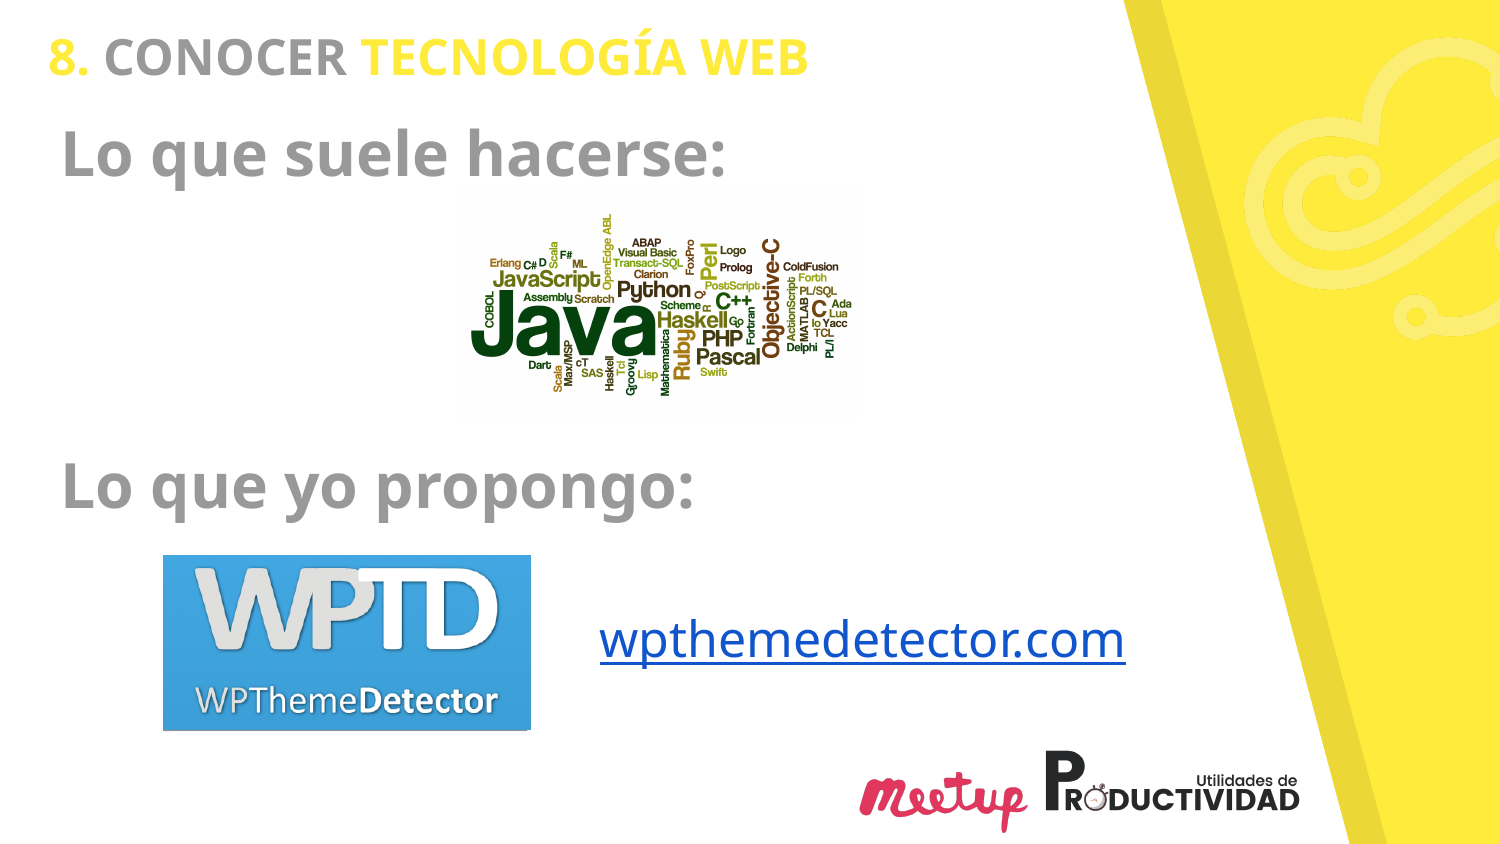

8. CONOCER TECNOLOGÍA WEB
# Lo que suele hacerse:
Lo que yo propongo:
wpthemedetector.com